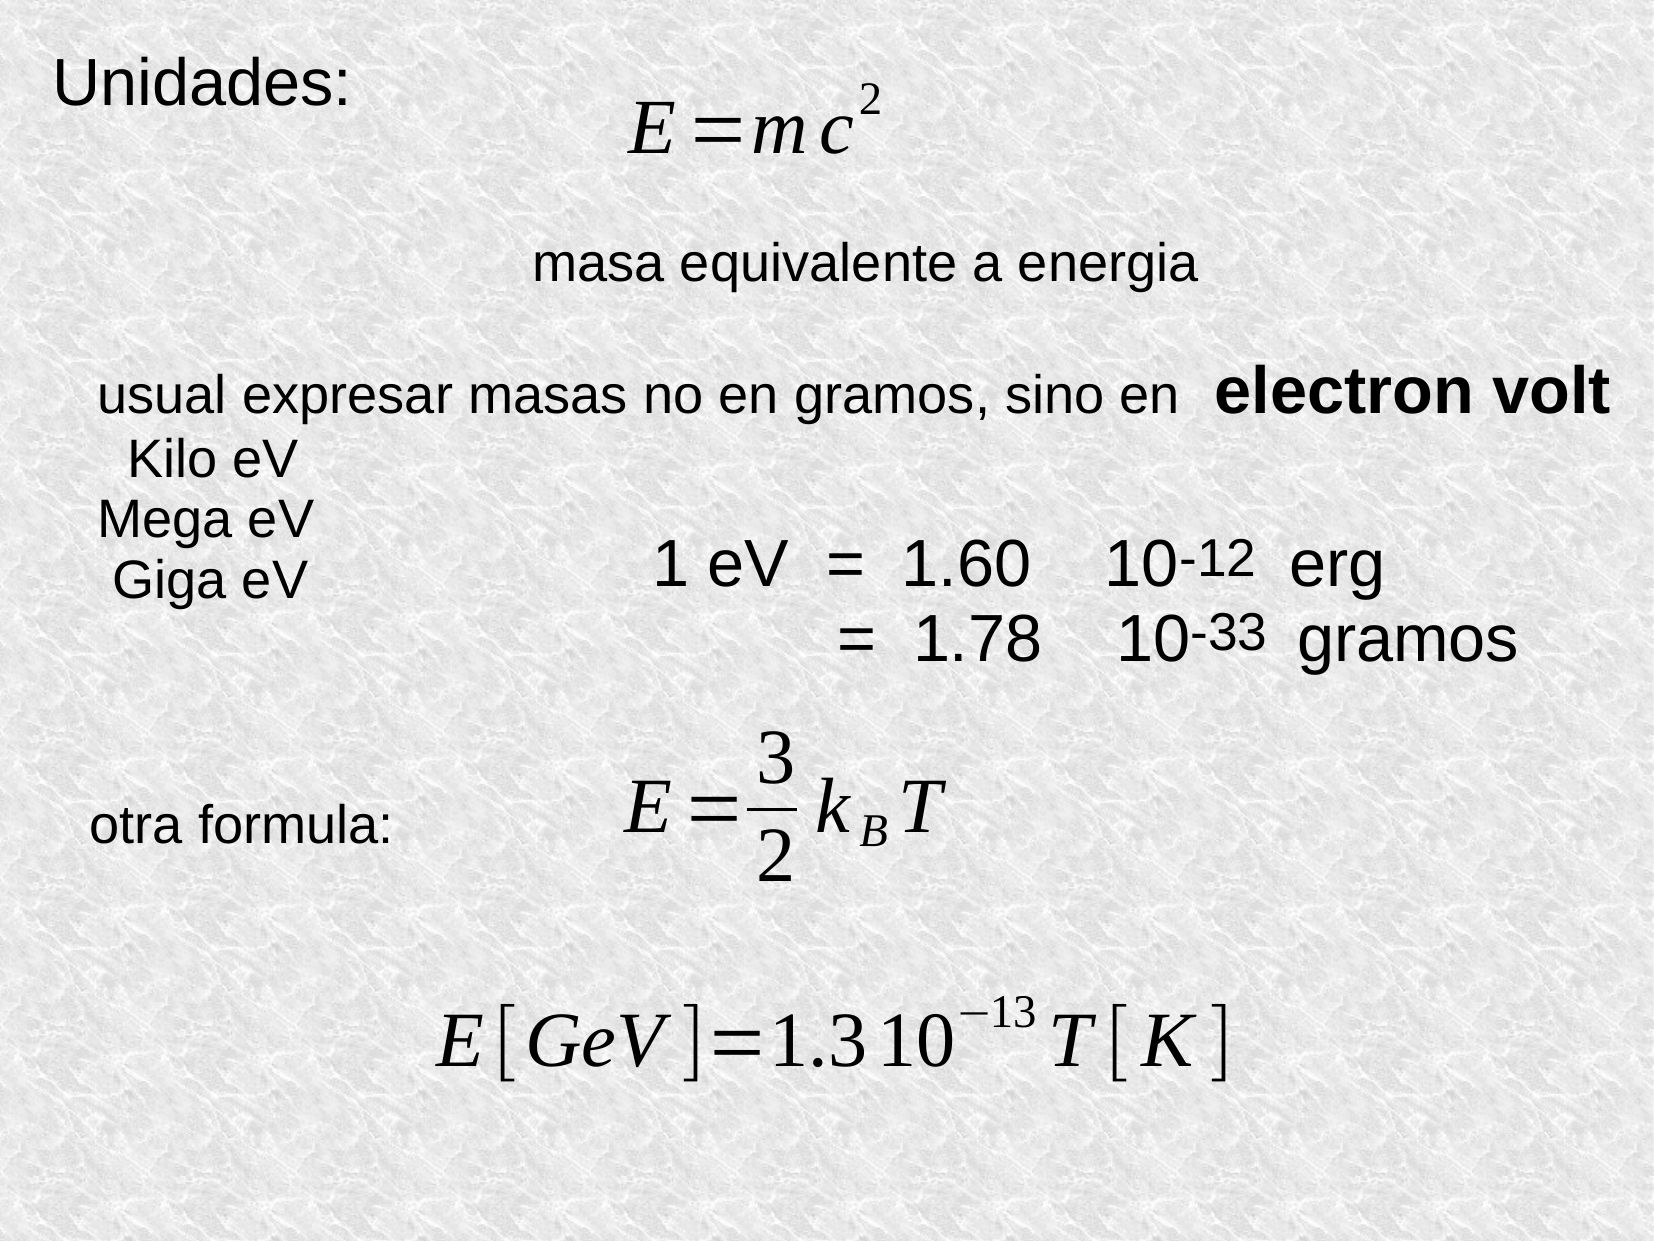

Unidades:
 masa equivalente a energia
 usual expresar masas no en gramos, sino en electron volt
 Kilo eV
 Mega eV
 Giga eV
1 eV = 1.60 10-12 erg
 = 1.78 10-33 gramos
otra formula: